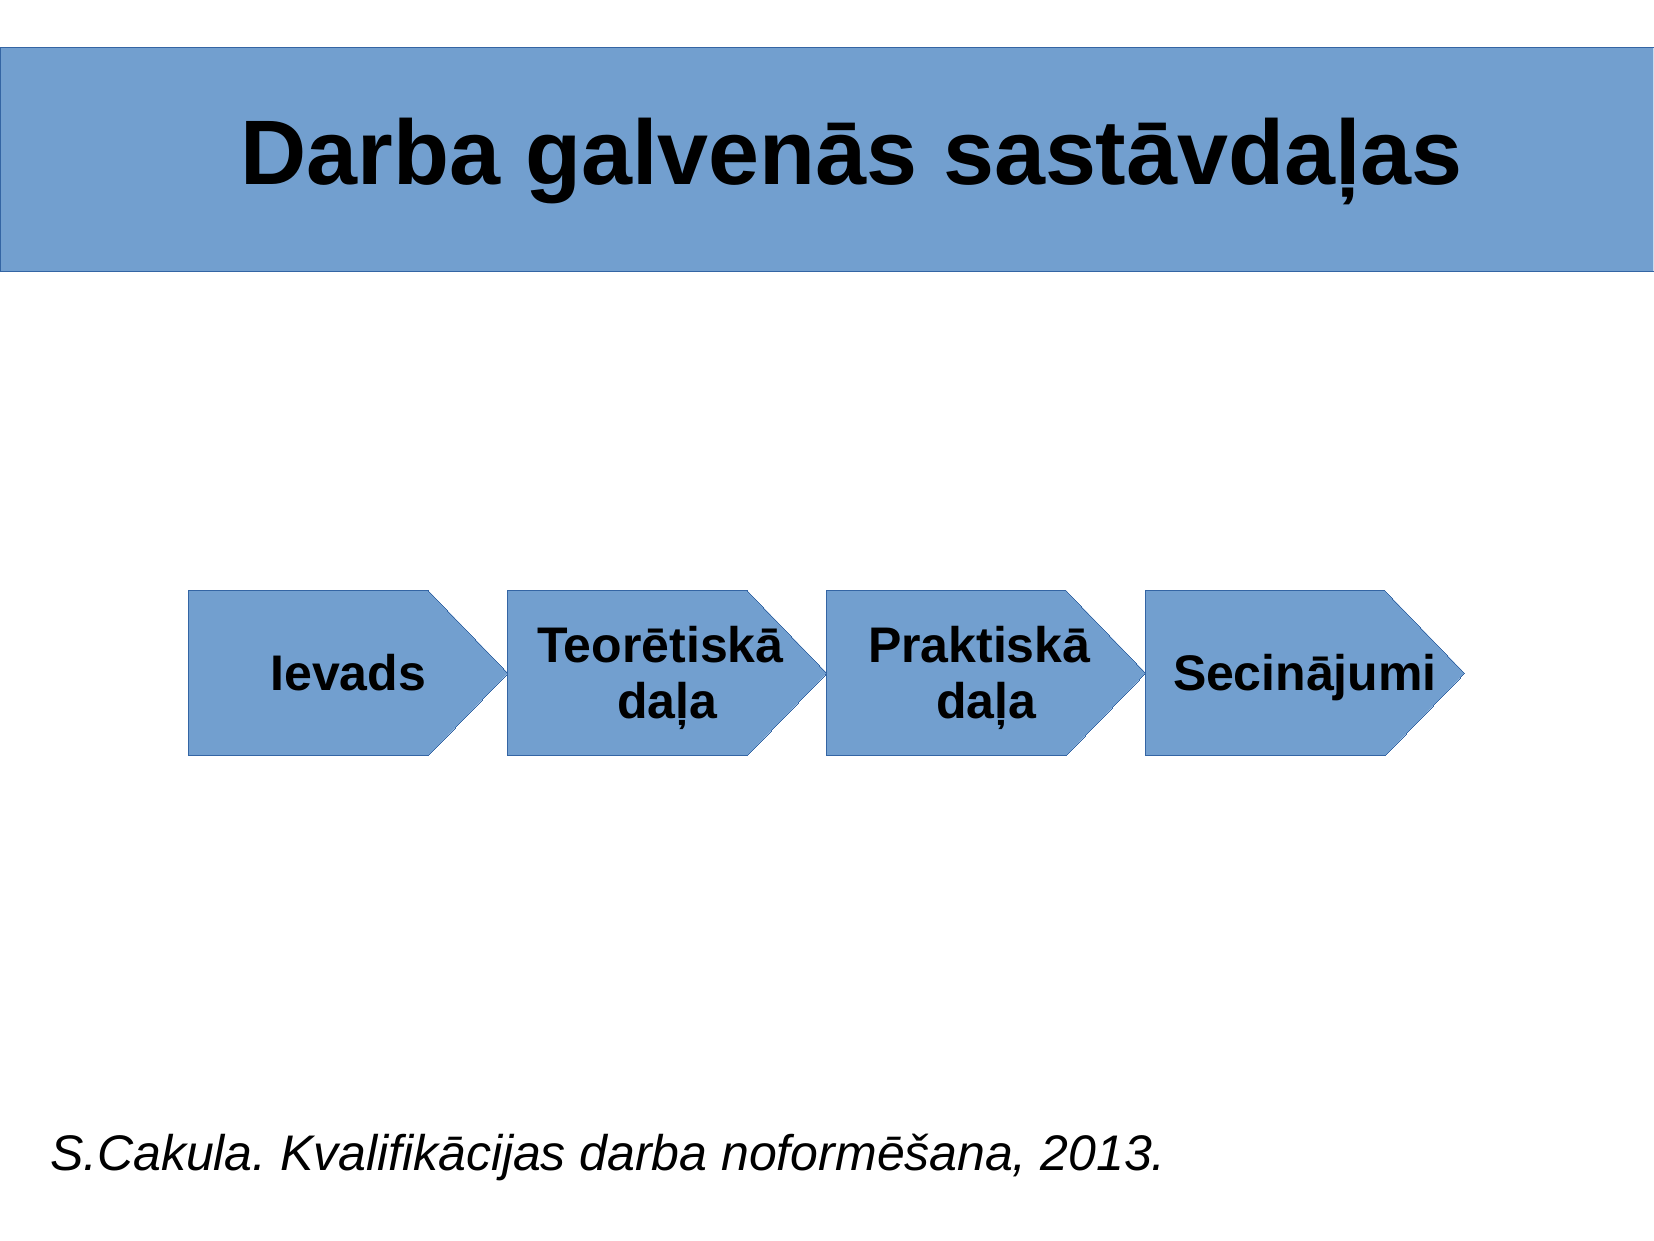

# Darba galvenās sastāvdaļas
Praktiskā
daļa
Ievads
Teorētiskā
daļa
Secinājumi
S.Cakula. Kvalifikācijas darba noformēšana, 2013.